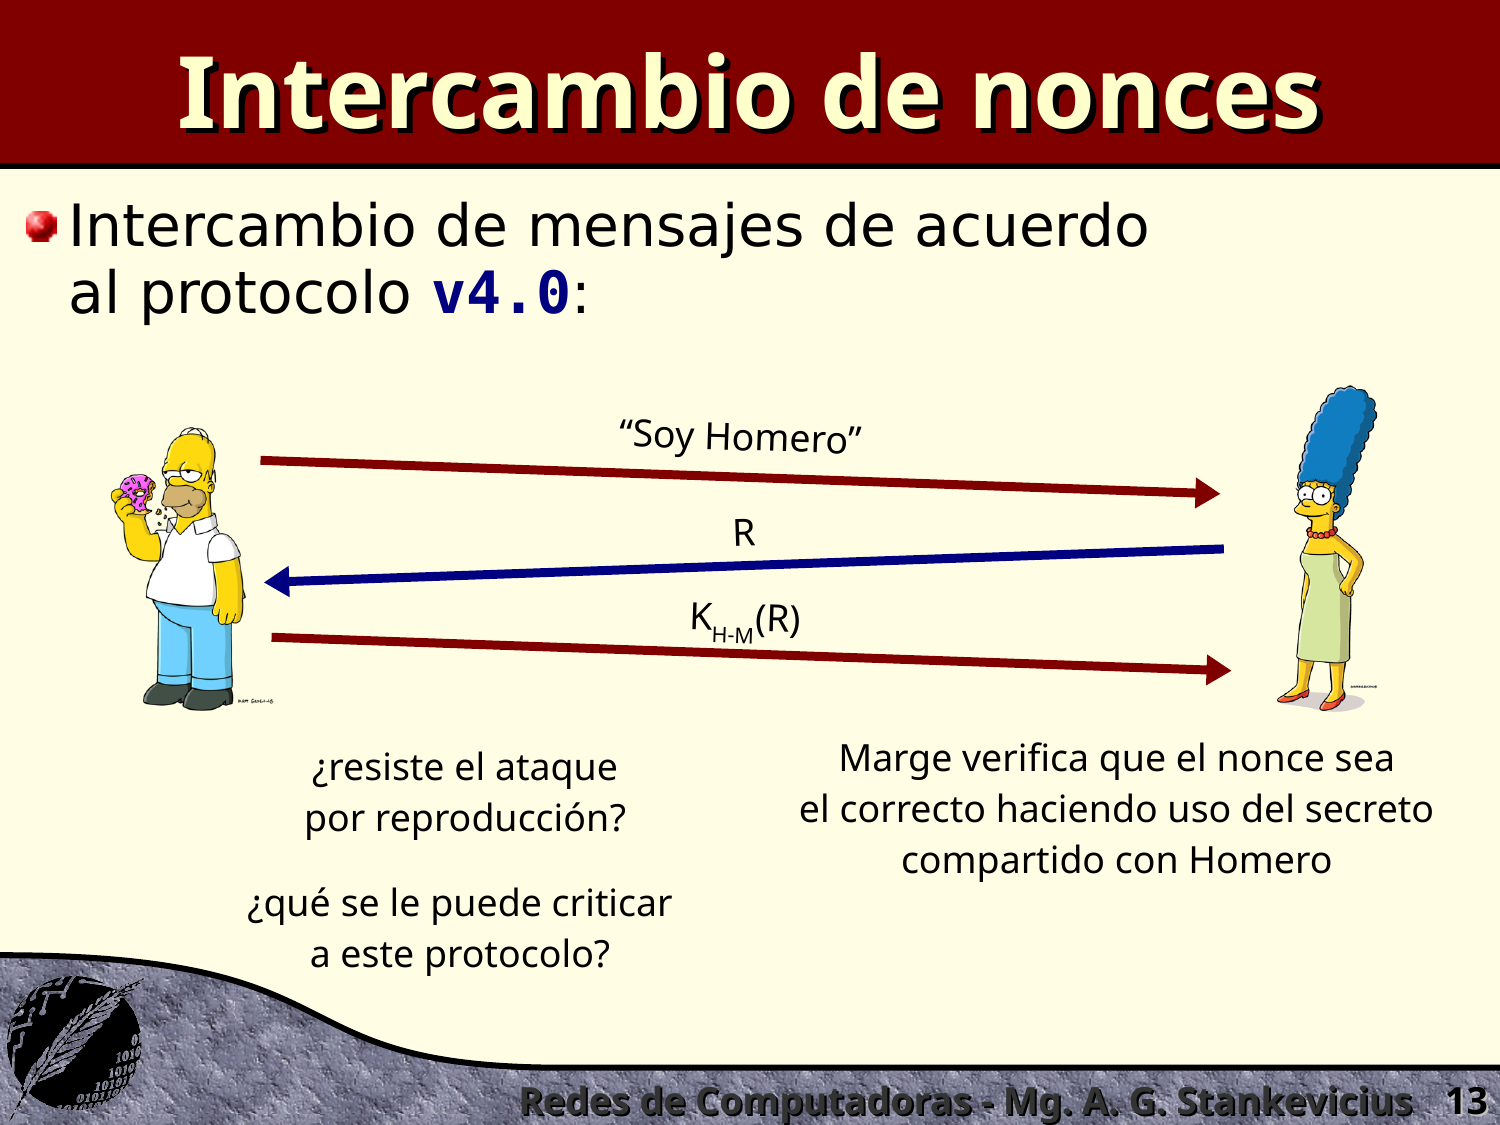

# Intercambio de nonces
Intercambio de mensajes de acuerdo
al protocolo v4.0:
“Soy Homero”
R
KH-M(R)
Marge verifica que el nonce sea
el correcto haciendo uso del secreto
compartido con Homero
¿resiste el ataque
por reproducción?
¿qué se le puede criticar
a este protocolo?
13